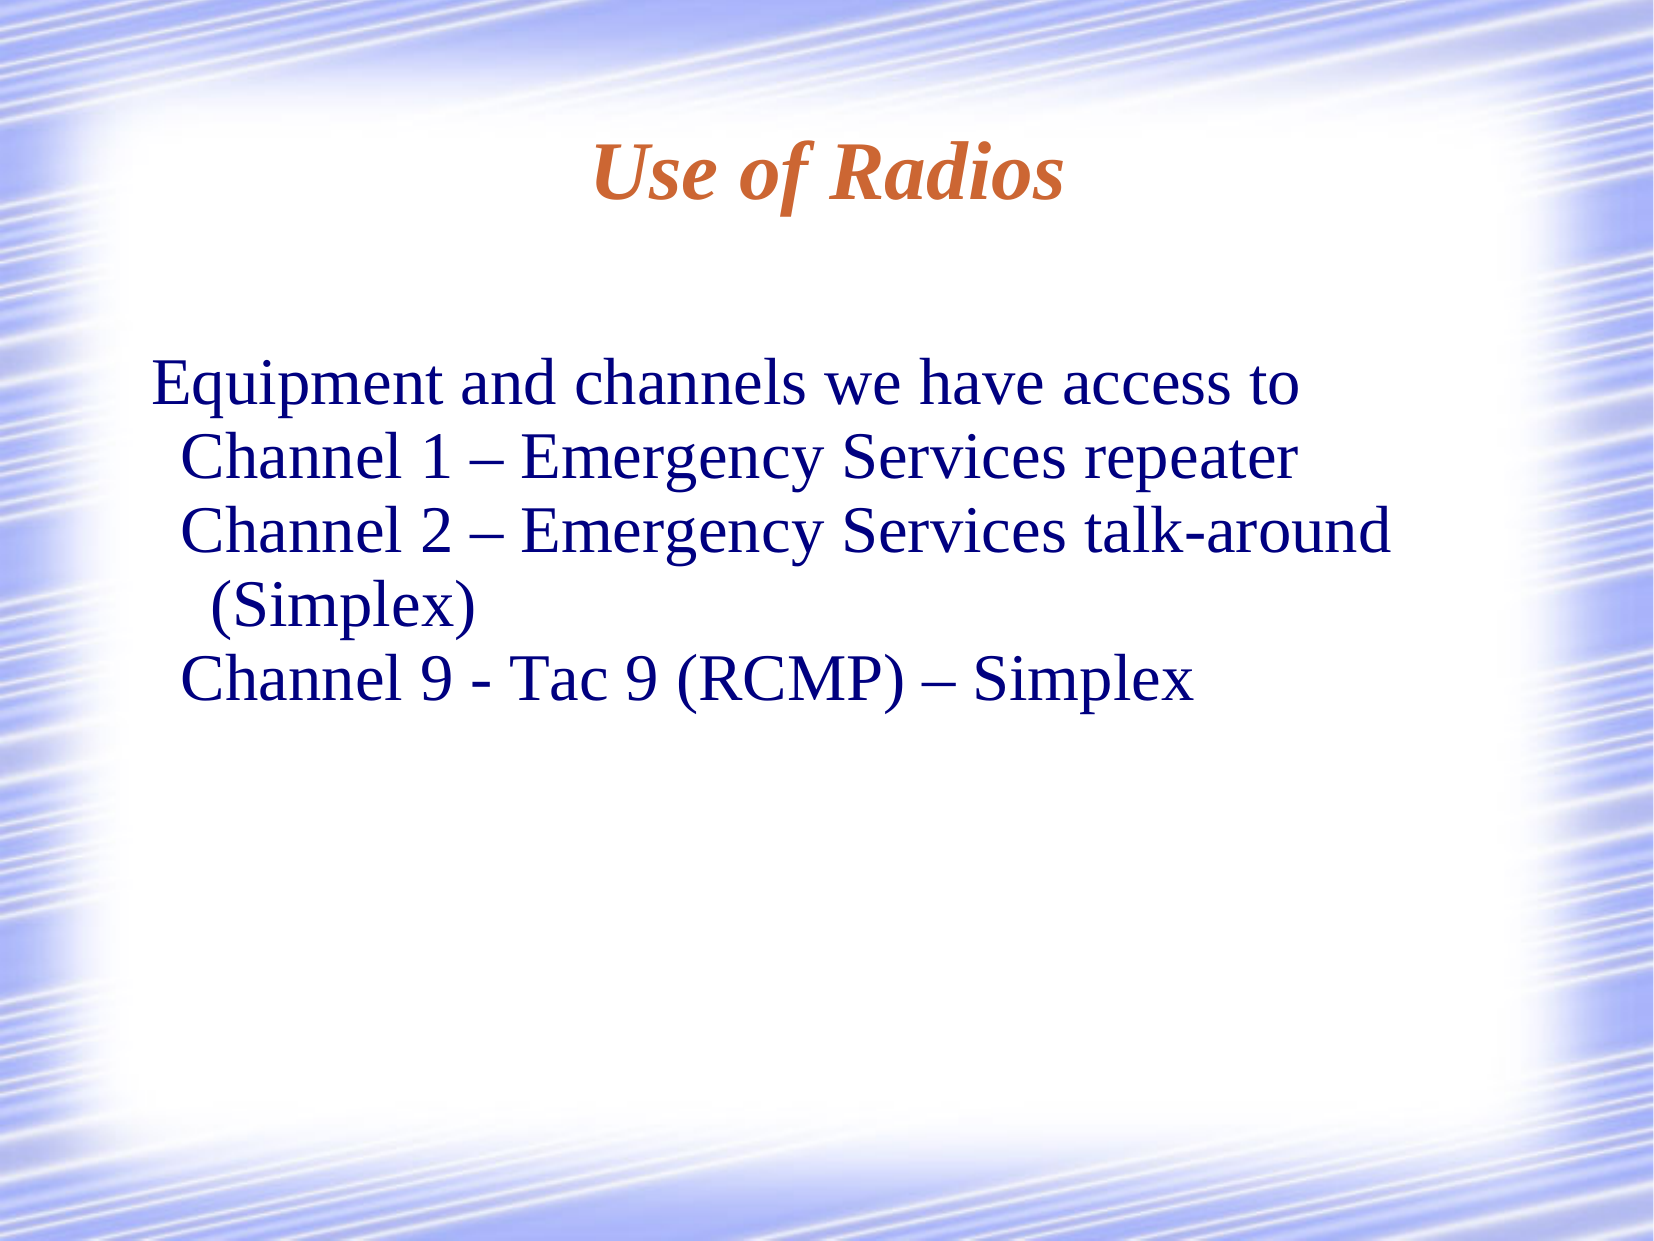

# Use of Radios
Equipment and channels we have access to
Channel 1 – Emergency Services repeater
Channel 2 – Emergency Services talk-around (Simplex)
Channel 9 - Tac 9 (RCMP) – Simplex